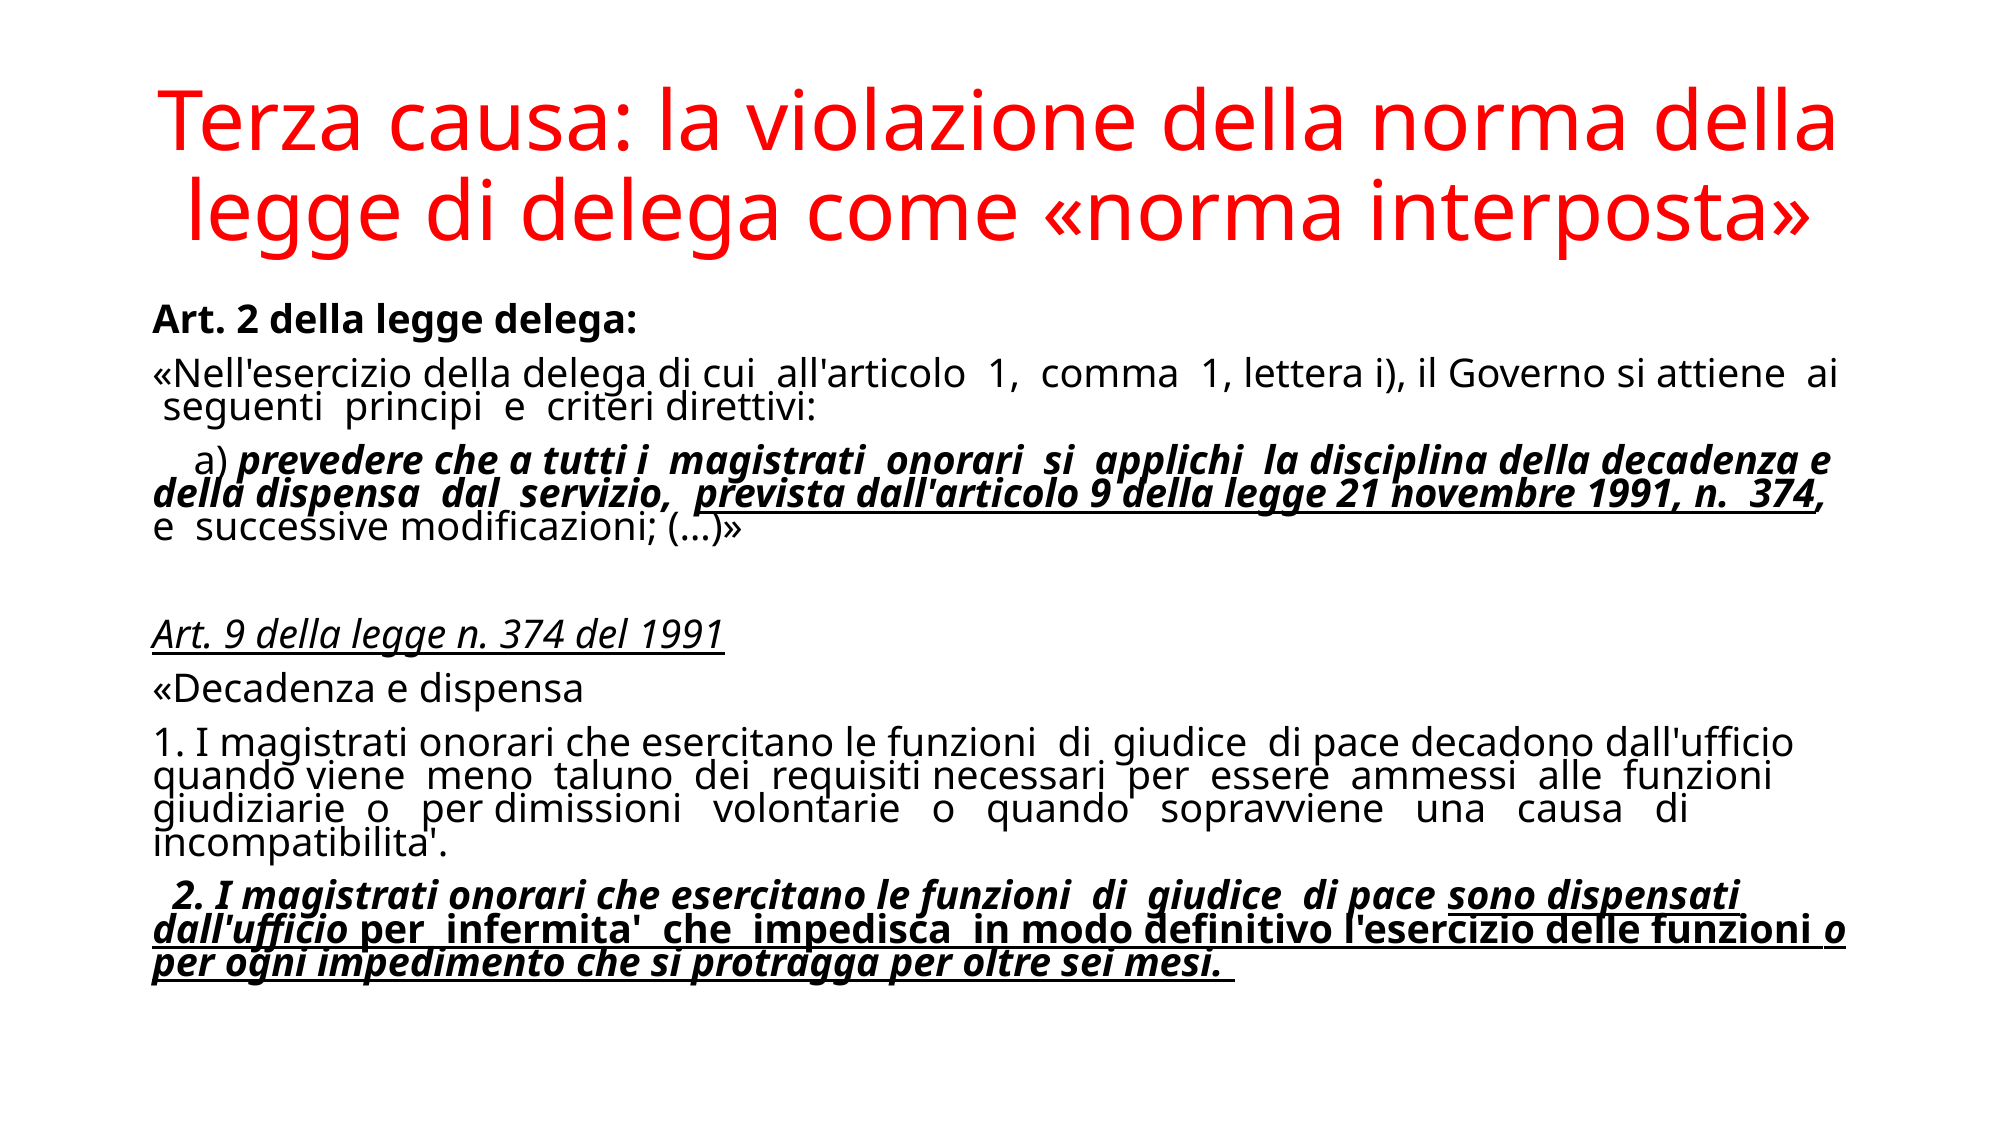

# Terza causa: la violazione della norma della legge di delega come «norma interposta»
Art. 2 della legge delega:
«Nell'esercizio della delega di cui all'articolo 1, comma 1, lettera i), il Governo si attiene ai seguenti principi e criteri direttivi:
 a) prevedere che a tutti i magistrati onorari si applichi la disciplina della decadenza e della dispensa dal servizio, prevista dall'articolo 9 della legge 21 novembre 1991, n. 374, e successive modificazioni; (…)»
Art. 9 della legge n. 374 del 1991
«Decadenza e dispensa
1. I magistrati onorari che esercitano le funzioni di giudice di pace decadono dall'ufficio quando viene meno taluno dei requisiti necessari per essere ammessi alle funzioni giudiziarie o per dimissioni volontarie o quando sopravviene una causa di incompatibilita'.
 2. I magistrati onorari che esercitano le funzioni di giudice di pace sono dispensati dall'ufficio per infermita' che impedisca in modo definitivo l'esercizio delle funzioni o per ogni impedimento che si protragga per oltre sei mesi.